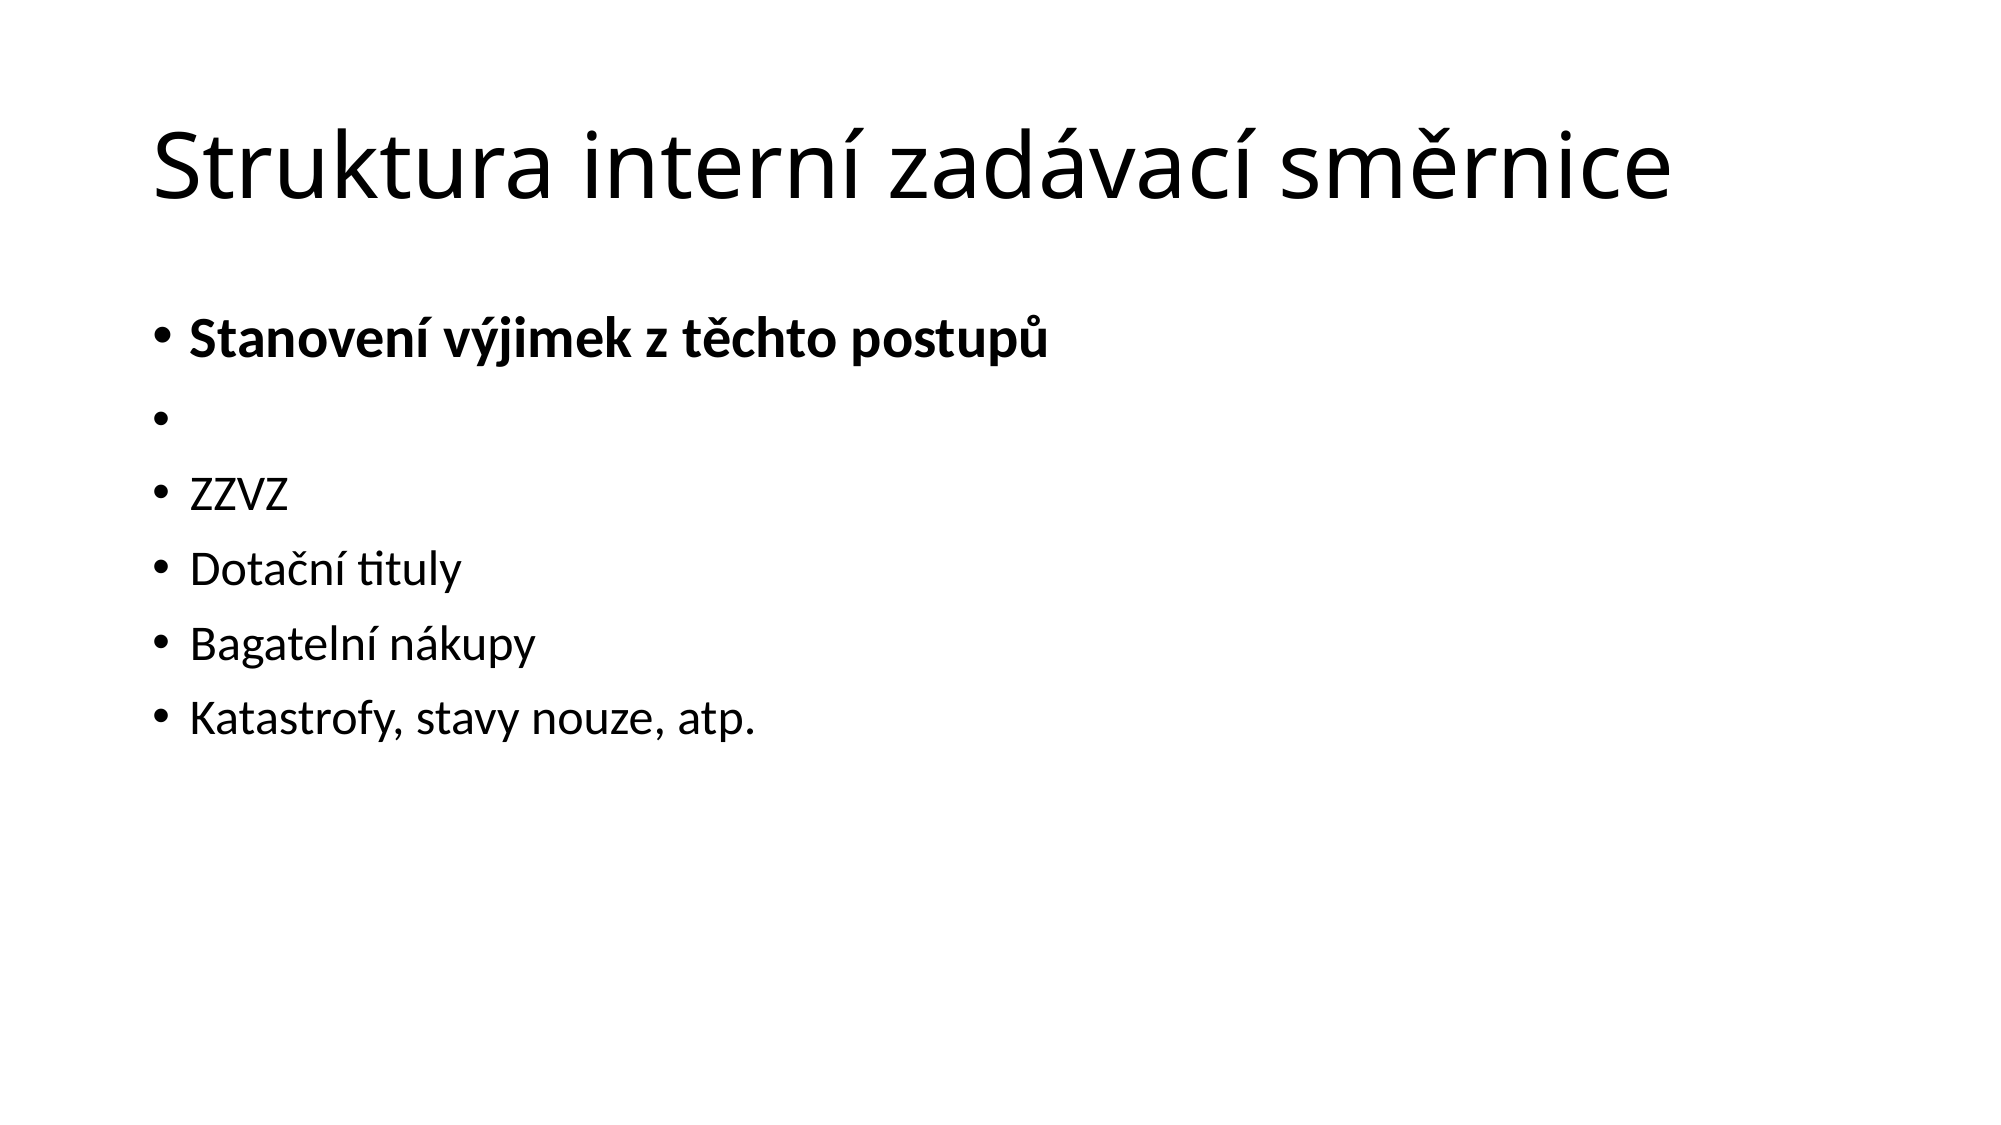

# Struktura interní zadávací směrnice
Stanovení výjimek z těchto postupů
ZZVZ
Dotační tituly
Bagatelní nákupy
Katastrofy, stavy nouze, atp.